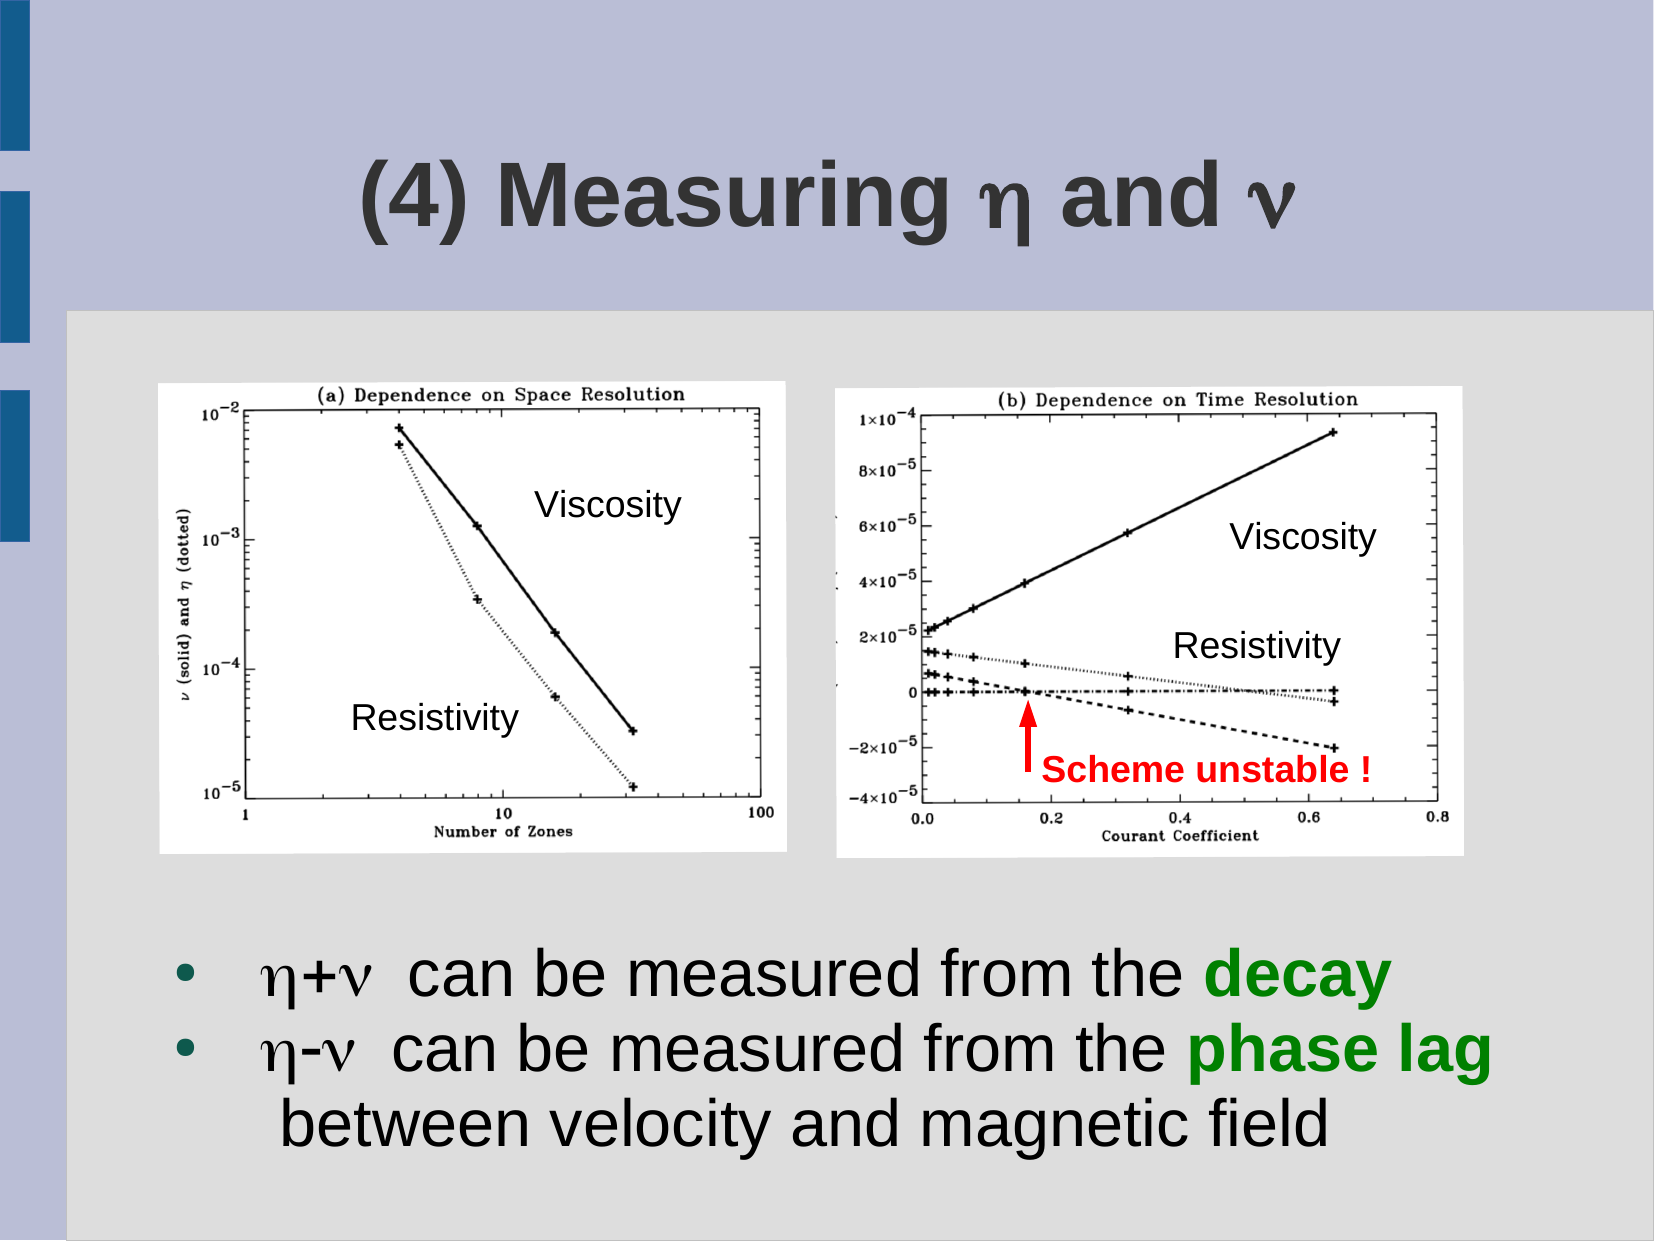

# (4) Measuring h and n
Viscosity
Viscosity
Resistivity
Resistivity
Scheme unstable !
 h+n can be measured from the decay
 h-n can be measured from the phase lag between velocity and magnetic field